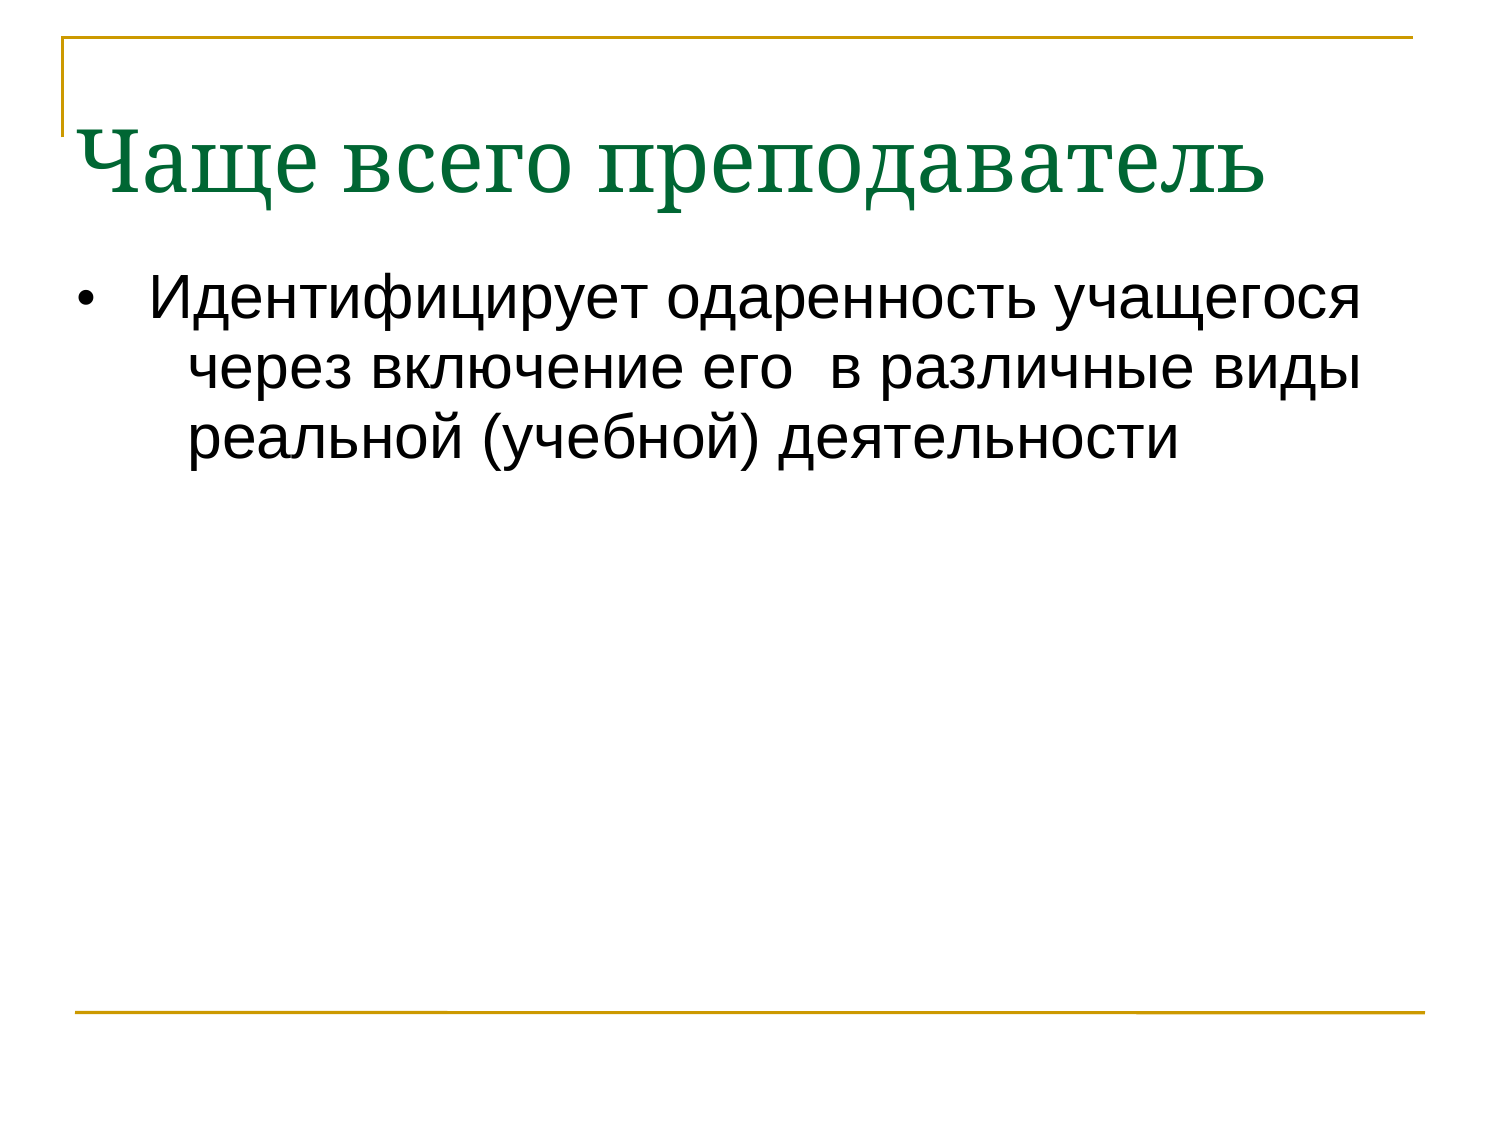

# Чаще всего преподаватель
 Идентифицирует одаренность учащегося через включение его в различные виды реальной (учебной) деятельности